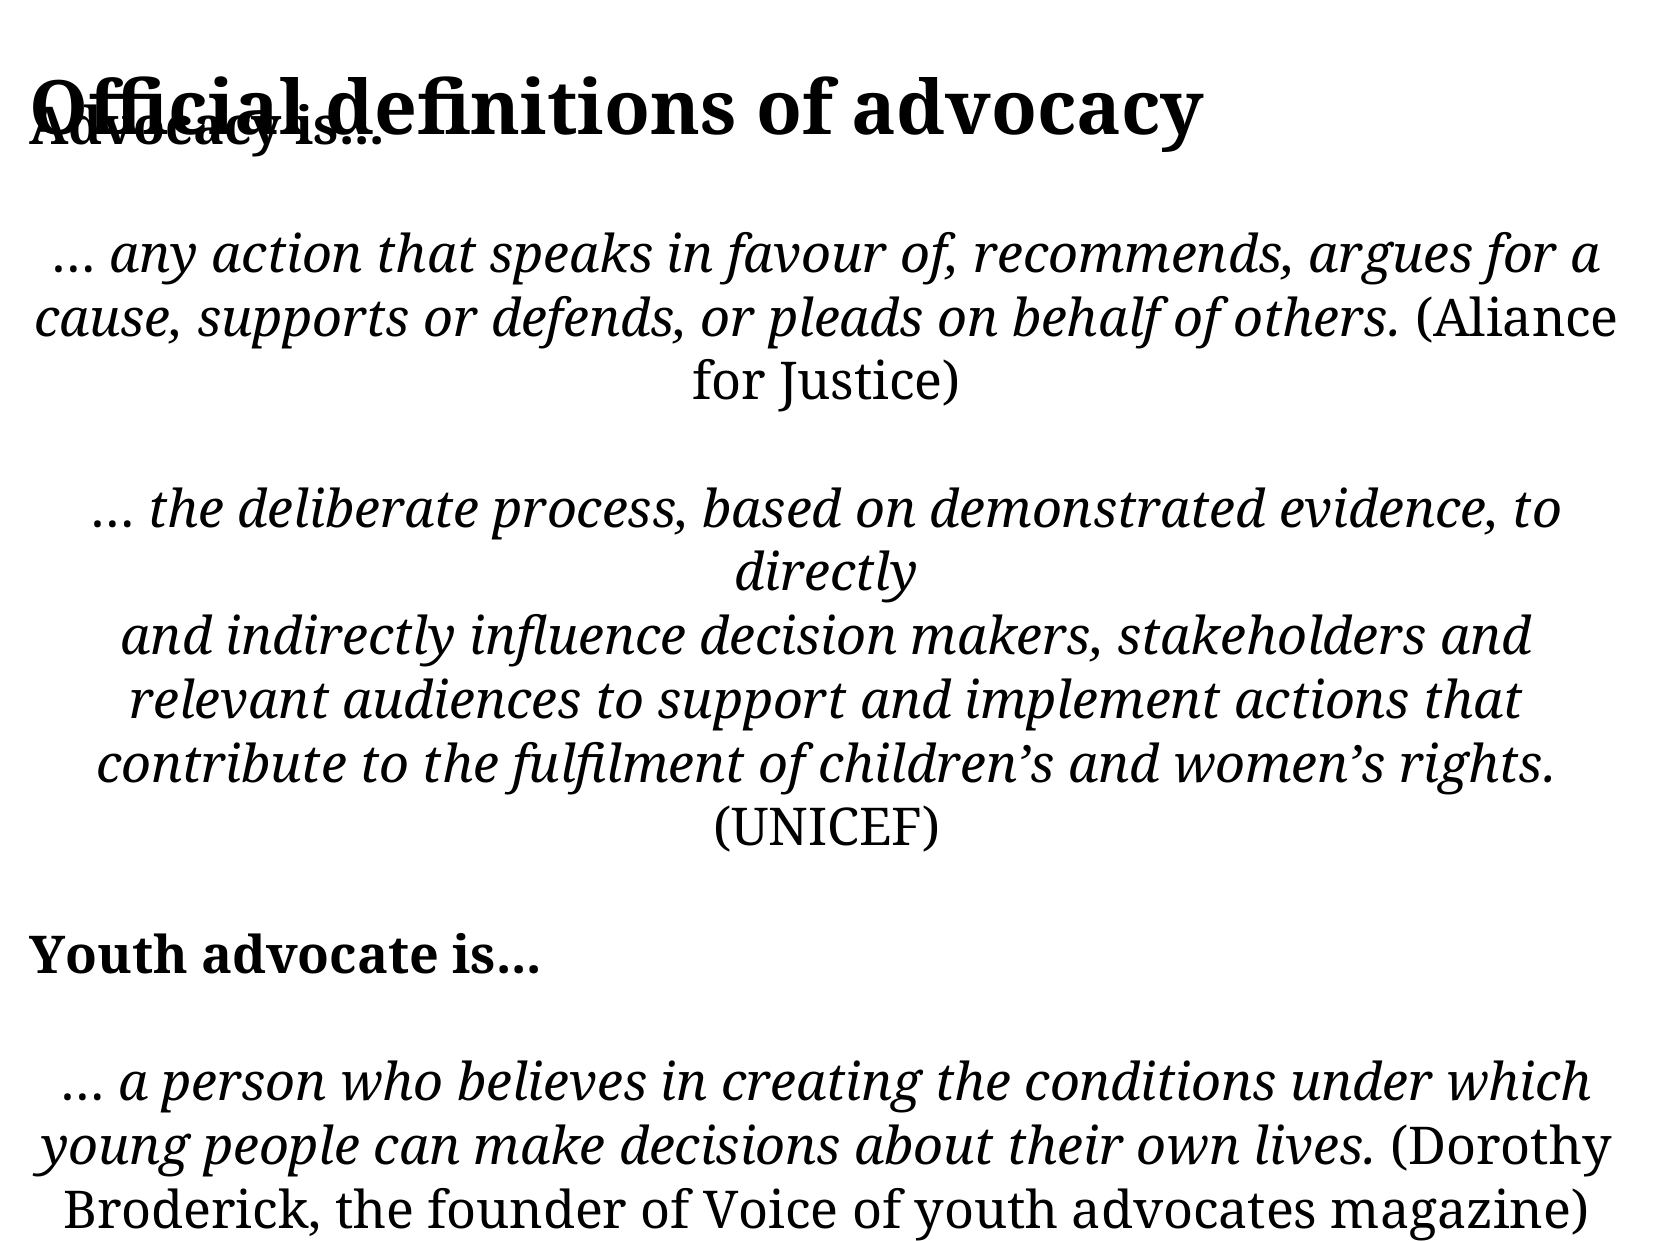

# Official definitions of advocacy
Advocacy is...
… any action that speaks in favour of, recommends, argues for a cause, supports or defends, or pleads on behalf of others. (Aliance for Justice)
… the deliberate process, based on demonstrated evidence, to directly
and indirectly influence decision makers, stakeholders and relevant audiences to support and implement actions that contribute to the fulfilment of children’s and women’s rights. (UNICEF)
Youth advocate is...
… a person who believes in creating the conditions under which young people can make decisions about their own lives. (Dorothy Broderick, the founder of Voice of youth advocates magazine)